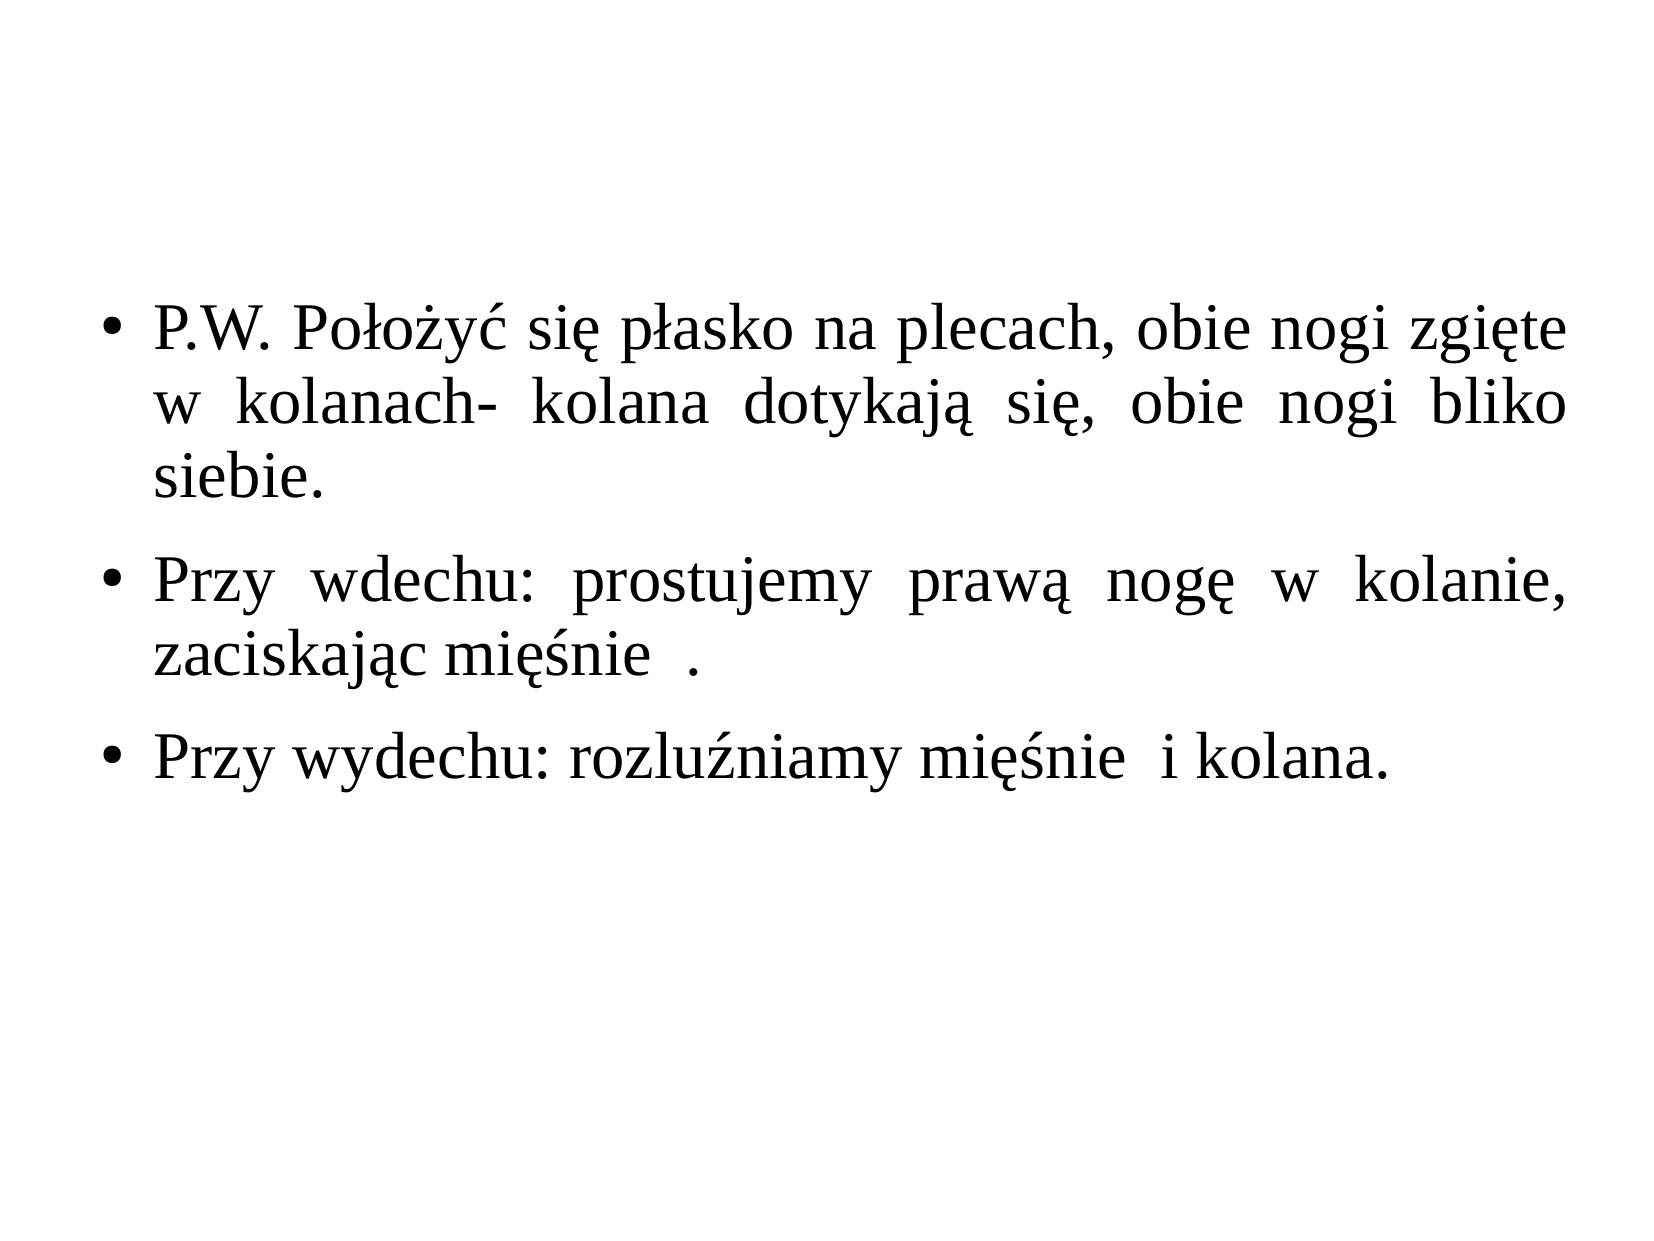

#
P.W. Położyć się płasko na plecach, obie nogi zgięte w kolanach- kolana dotykają się, obie nogi bliko siebie.
Przy wdechu: prostujemy prawą nogę w kolanie, zaciskając mięśnie .
Przy wydechu: rozluźniamy mięśnie i kolana.